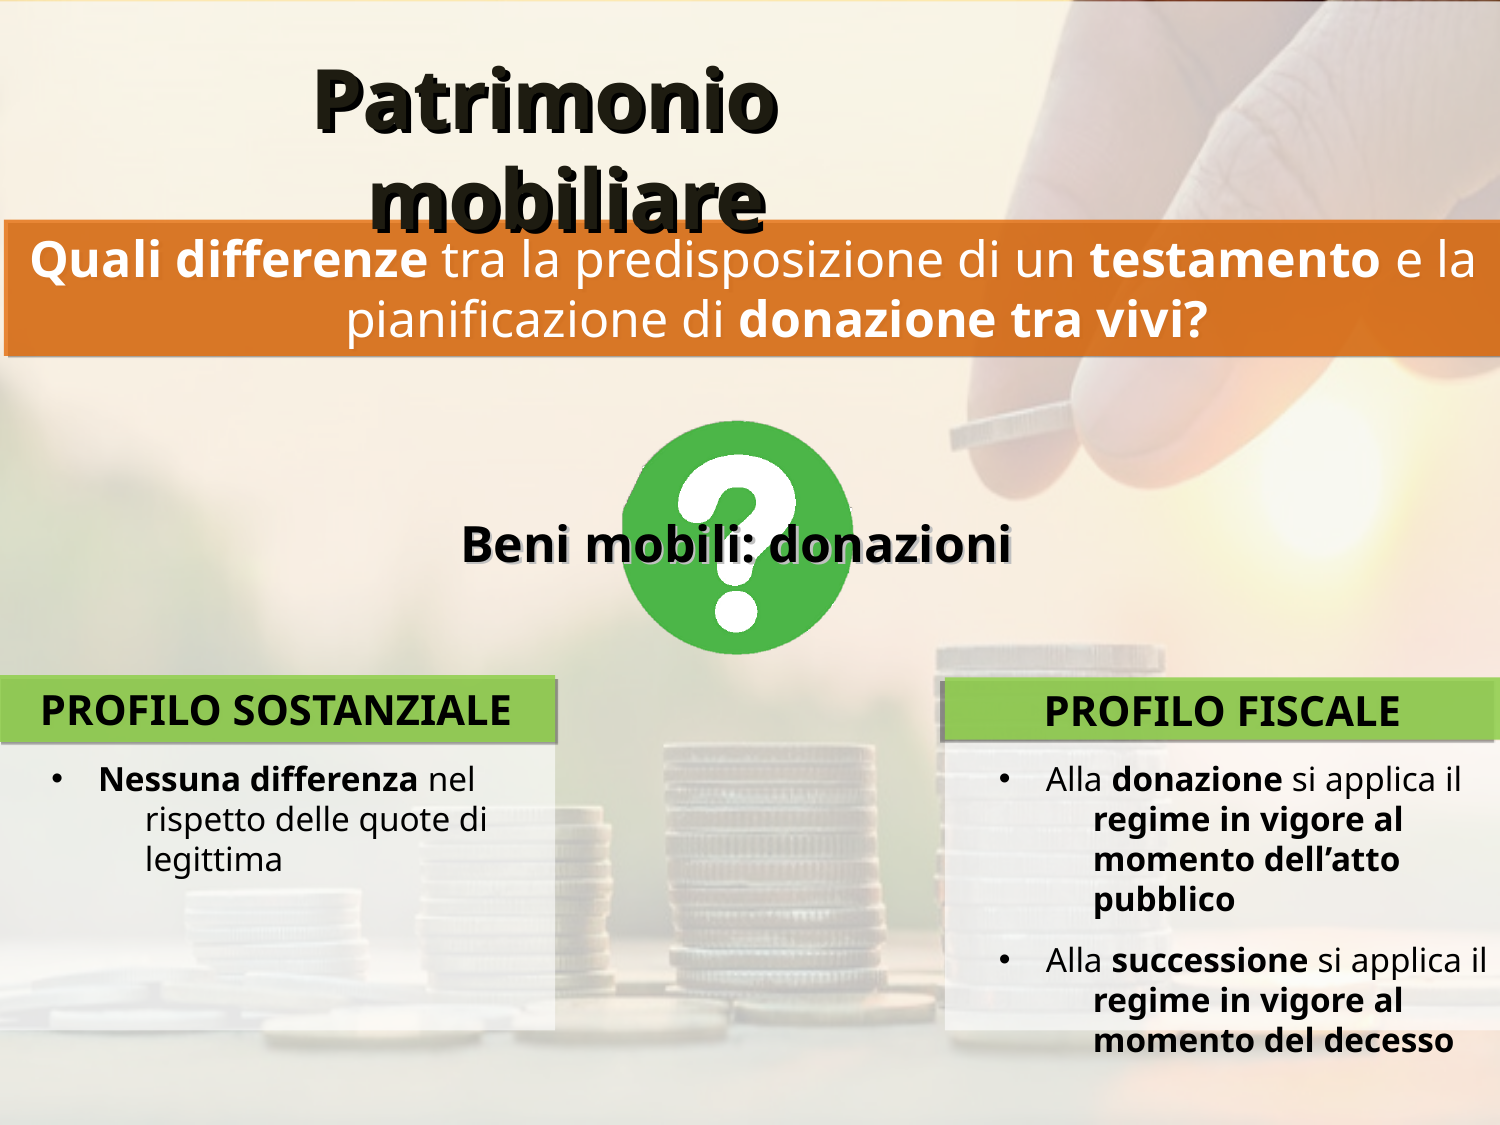

Patrimonio mobiliare
Quali differenze tra la predisposizione di un testamento e la pianificazione di donazione tra vivi?
Beni mobili: donazioni
PROFILO SOSTANZIALE
PROFILO FISCALE
Nessuna differenza nel rispetto delle quote di legittima
Alla donazione si applica il regime in vigore al momento dell’atto pubblico
Alla successione si applica il regime in vigore al momento del decesso